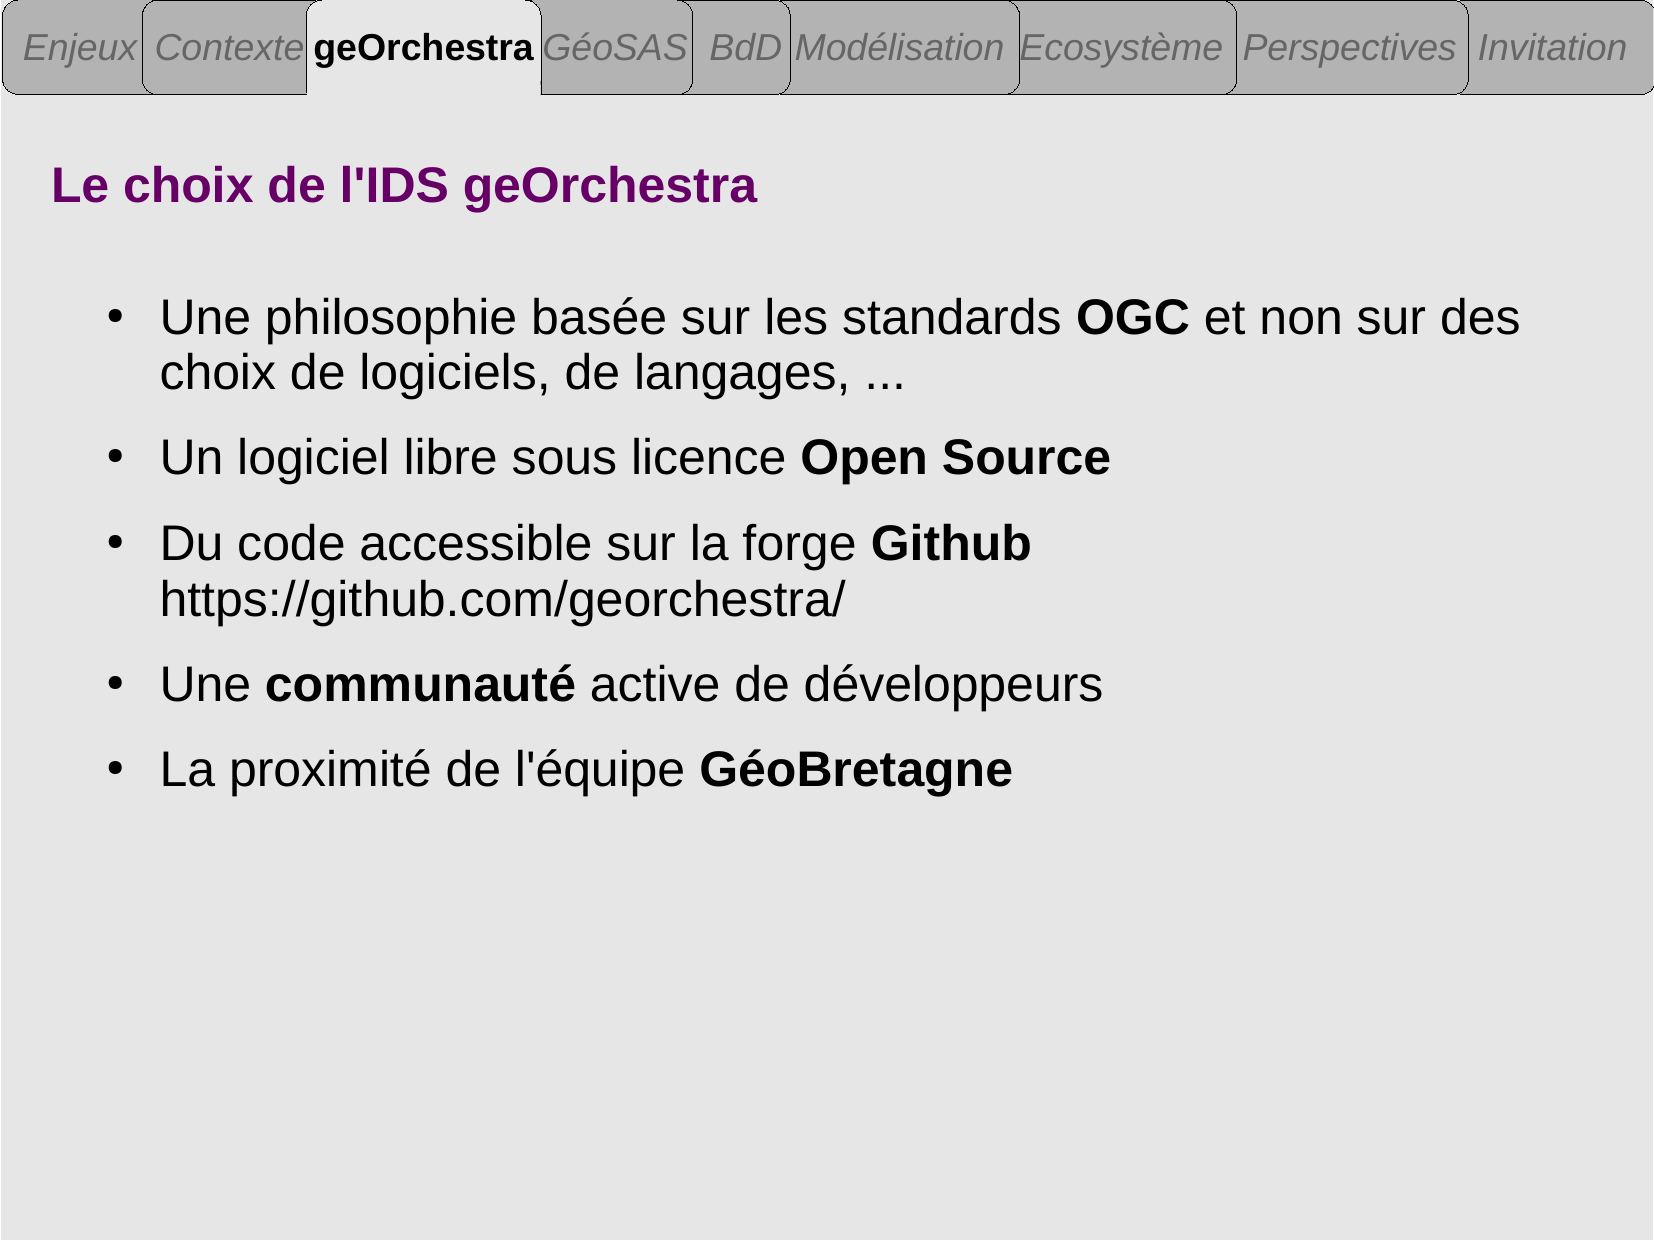

Enjeux
Contexte
geOrchestra
 GéoSAS
 BdD
 Modélisation
 Ecosystème
 Perspectives
Invitation
# Le choix de l'IDS geOrchestra
Une philosophie basée sur les standards OGC et non sur des choix de logiciels, de langages, ...
Un logiciel libre sous licence Open Source
Du code accessible sur la forge Github https://github.com/georchestra/
Une communauté active de développeurs
La proximité de l'équipe GéoBretagne